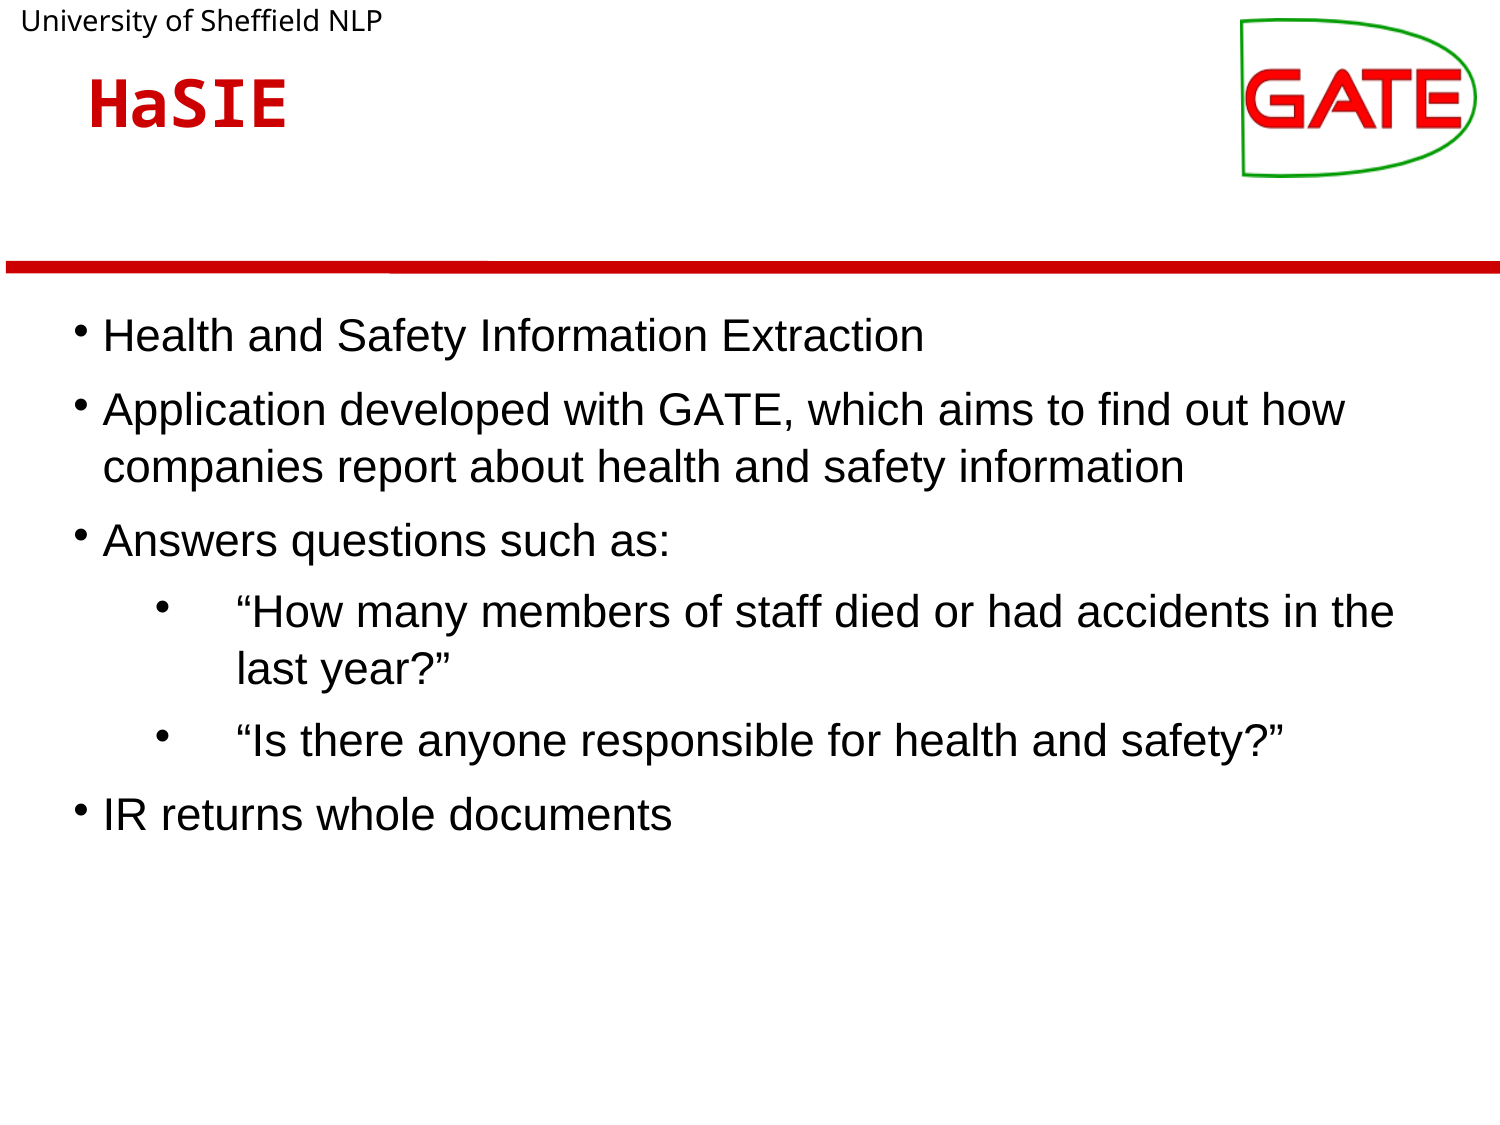

# HaSIE
Health and Safety Information Extraction
Application developed with GATE, which aims to find out how companies report about health and safety information
Answers questions such as:
“How many members of staff died or had accidents in the last year?”
“Is there anyone responsible for health and safety?”
IR returns whole documents